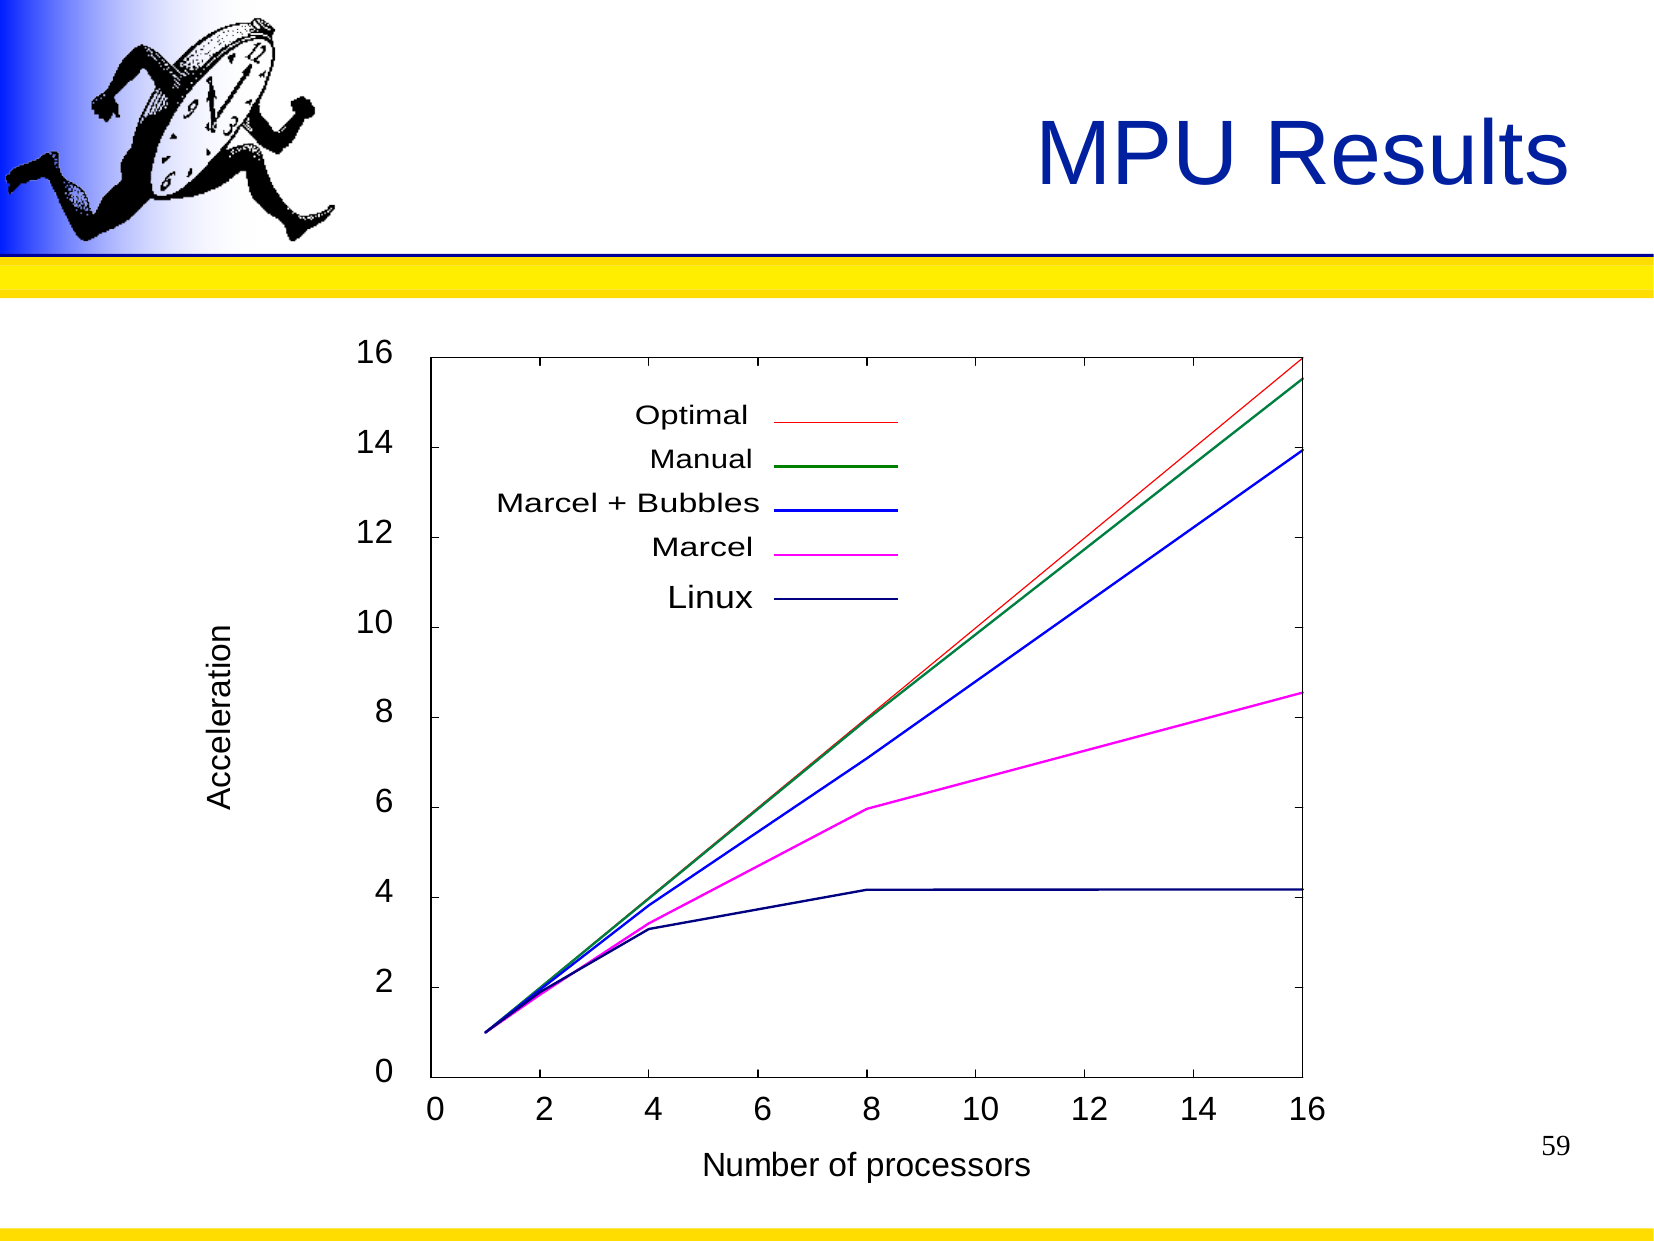

# MPU Results
Optimal
Manual
Marcel + Bubbles
Marcel
Linux
59